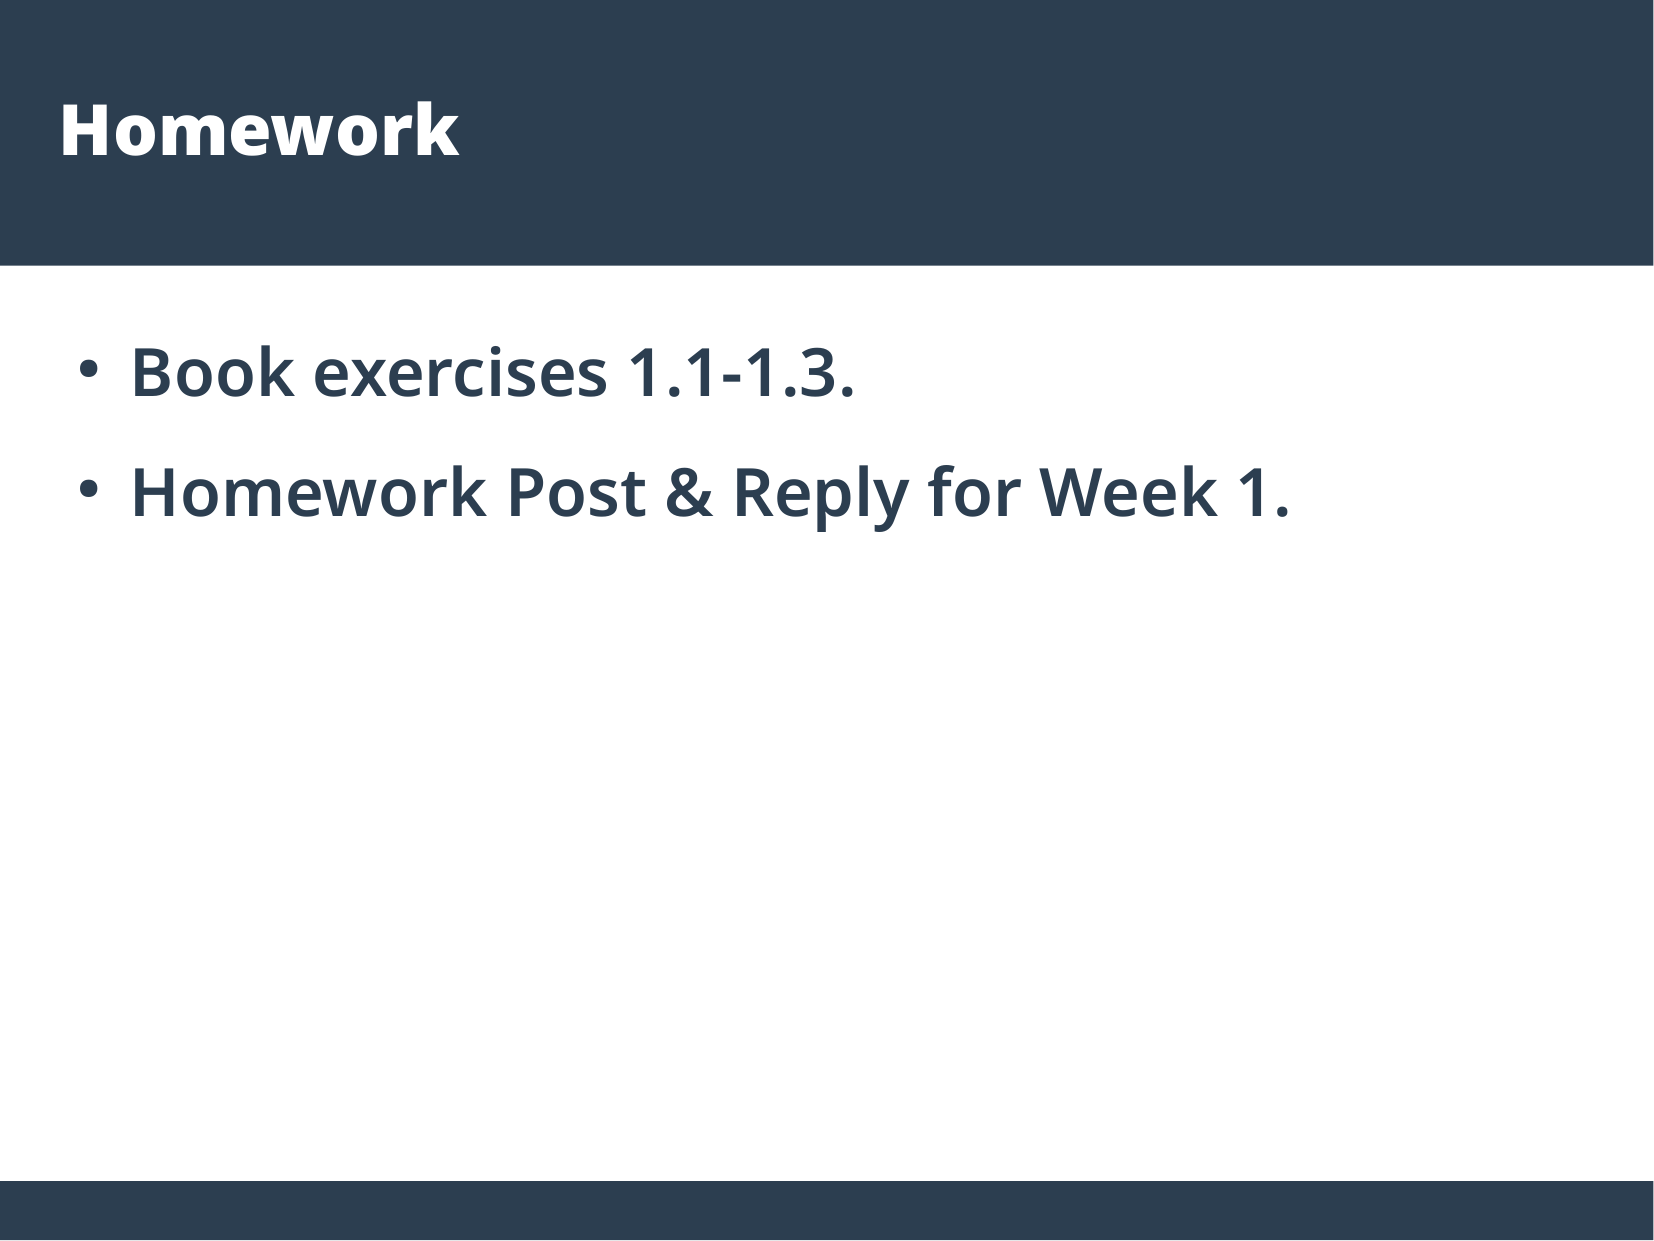

# Homework
Book exercises 1.1-1.3.
Homework Post & Reply for Week 1.